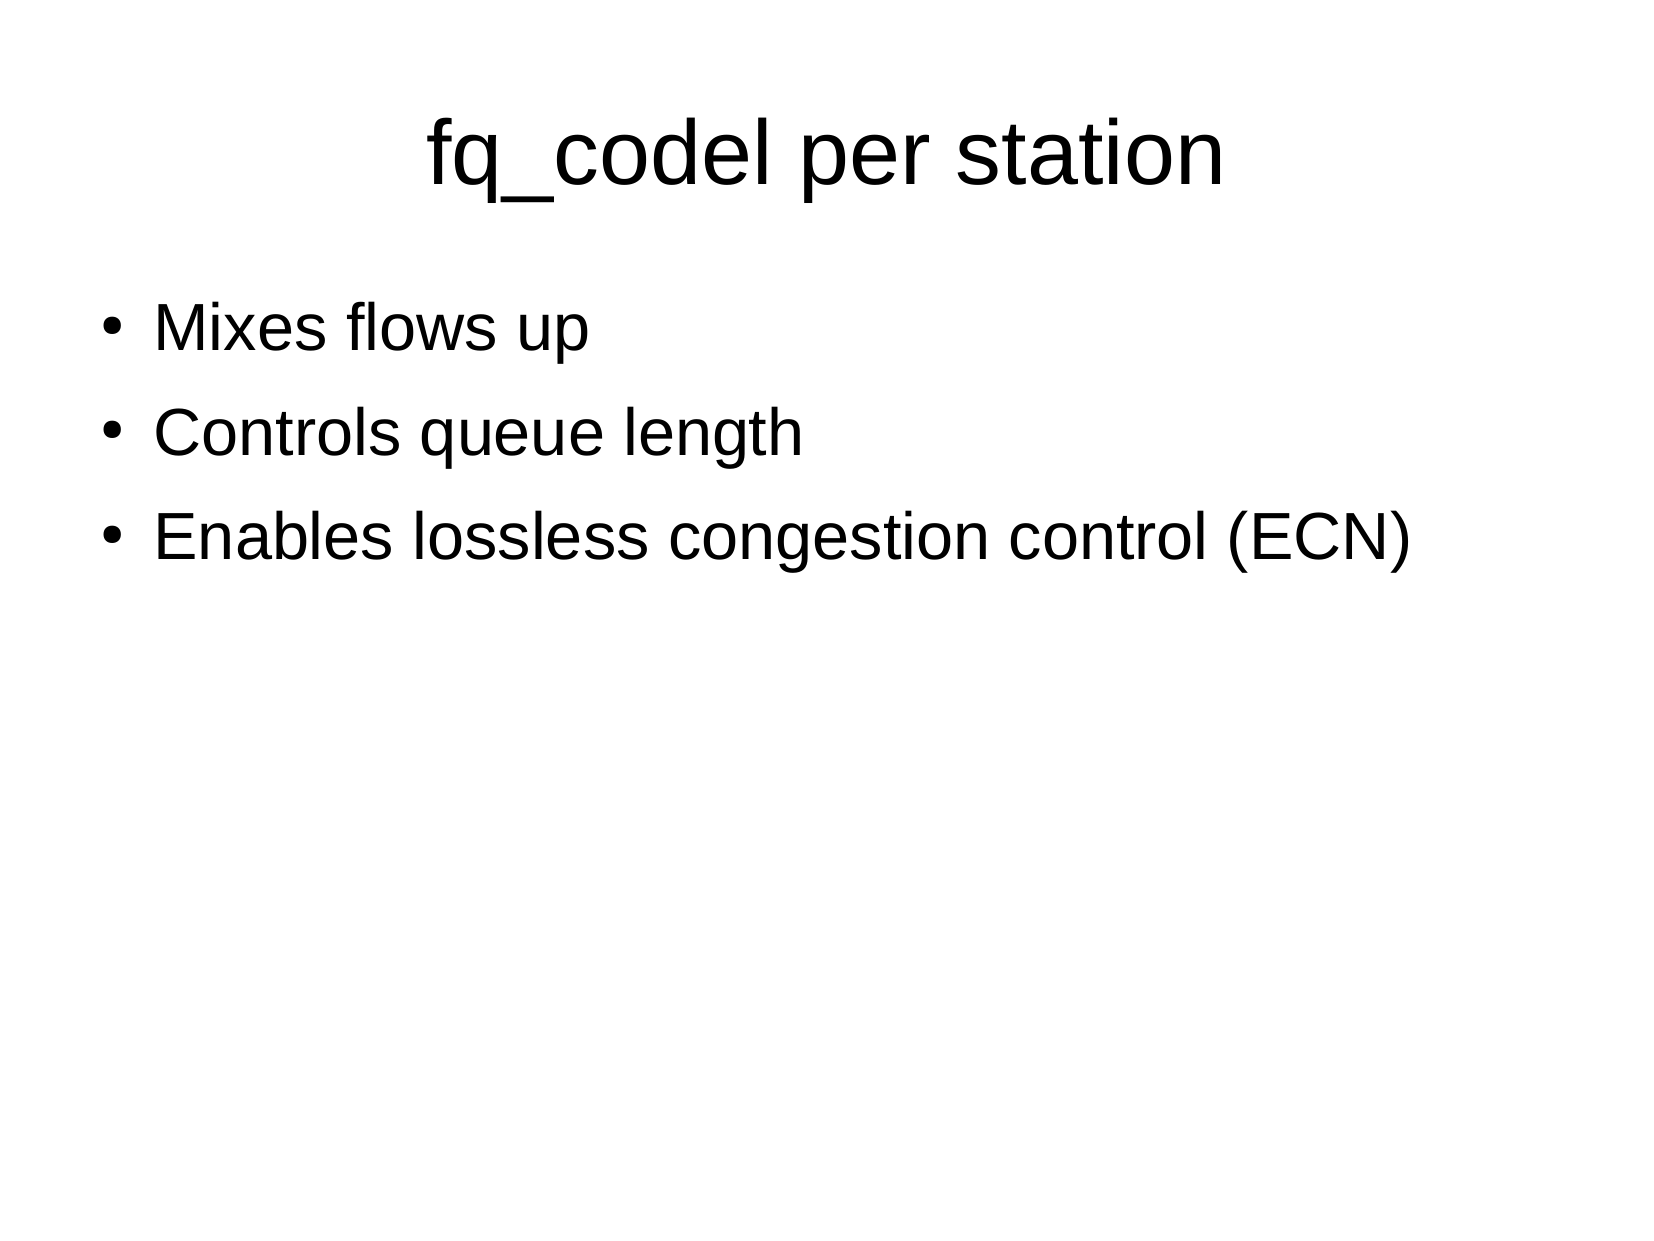

# fq_codel per station
Mixes flows up
Controls queue length
Enables lossless congestion control (ECN)